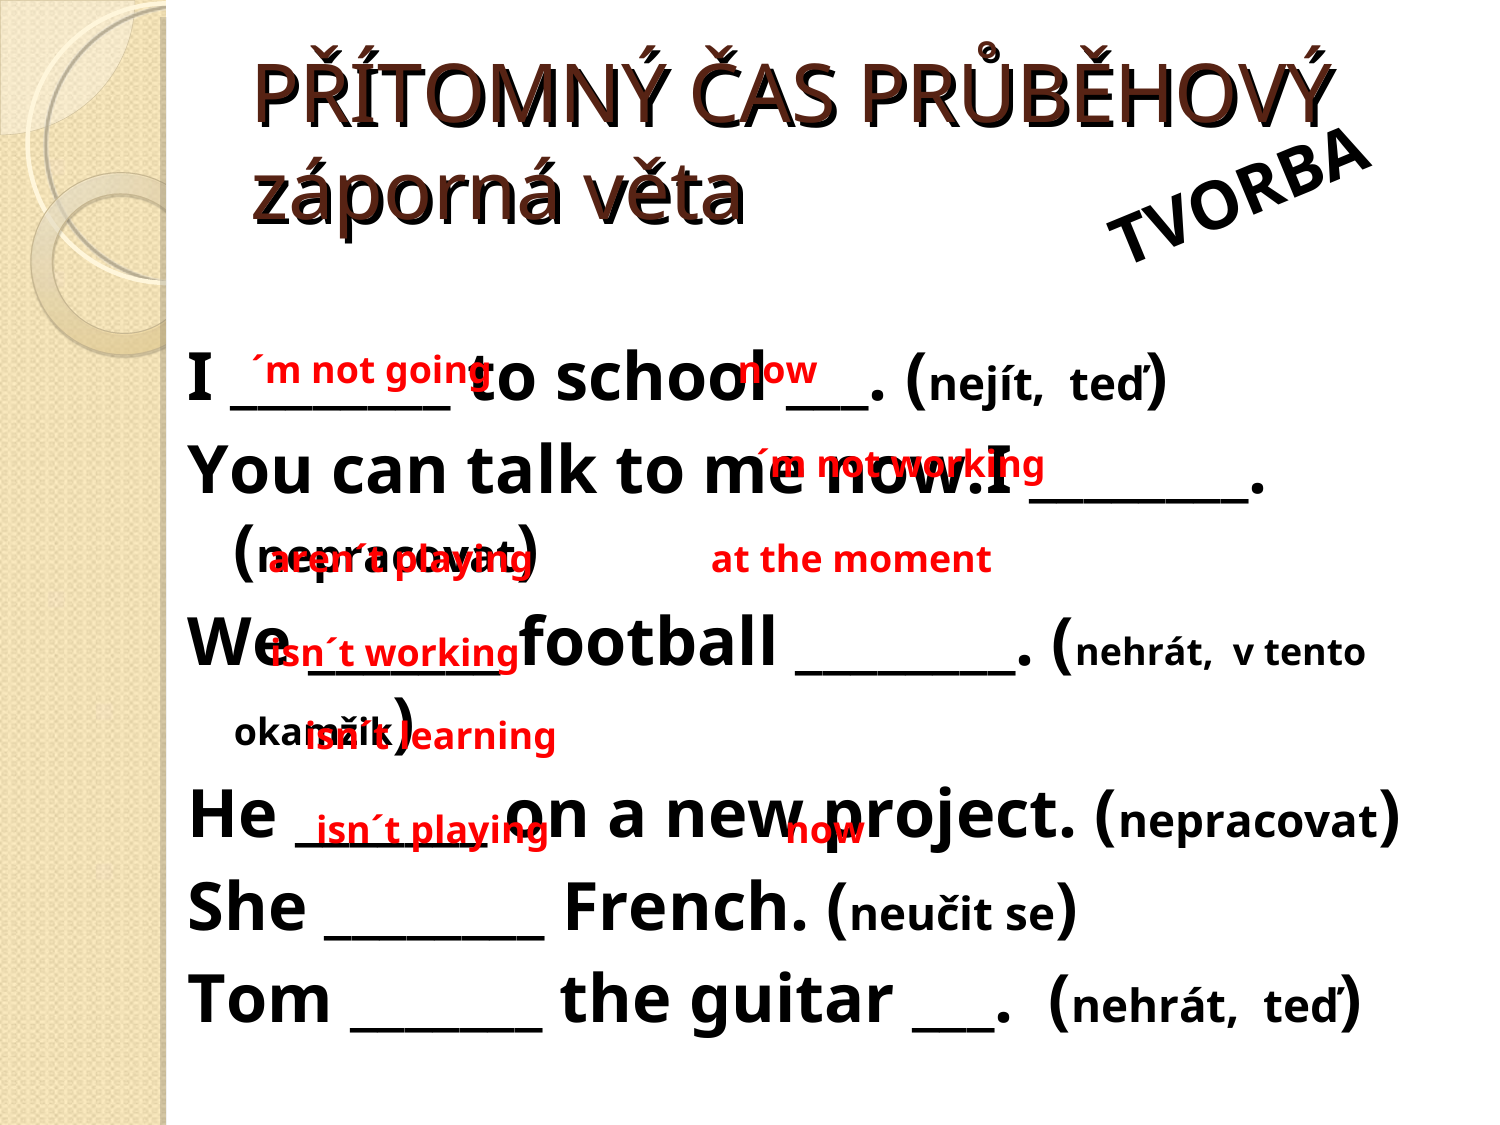

# PŘÍTOMNÝ ČAS PRŮBĚHOVÝ záporná věta
TVORBA
I ________ to school ___. (nejít, teď)
You can talk to me now.I ________. (nepracovat)
We _______ football ________. (nehrát, v tento okamžik)
He _______ on a new project. (nepracovat)
She ________ French. (neučit se)
Tom _______ the guitar ___. (nehrát, teď)
´m not going
now
´m not working
aren´t playing
at the moment
isn´t working
isn´t learning
isn´t playing
now